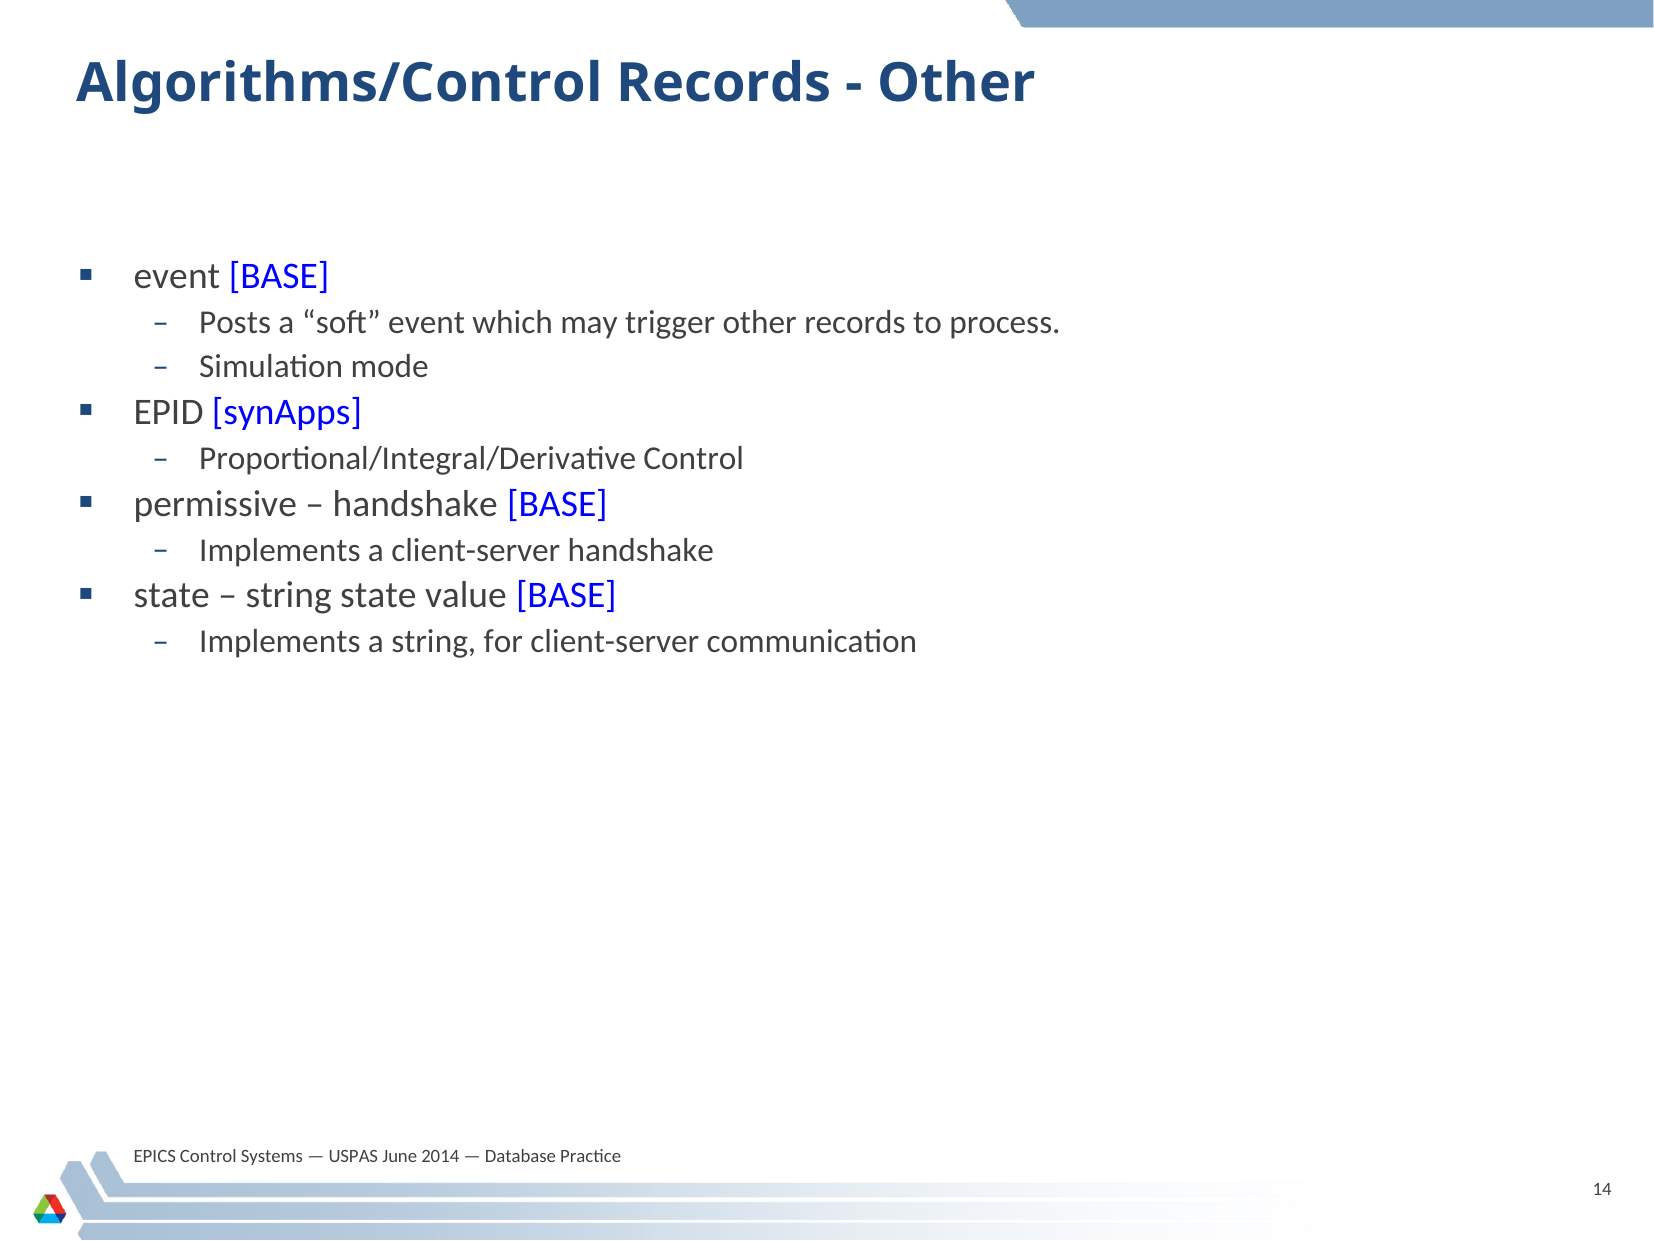

# Algorithms/Control Records - Other
event [BASE]
Posts a “soft” event which may trigger other records to process.
Simulation mode
EPID [synApps]
Proportional/Integral/Derivative Control
permissive – handshake [BASE]
Implements a client-server handshake
state – string state value [BASE]
Implements a string, for client-server communication
EPICS Control Systems — USPAS June 2014 — Database Practice
14